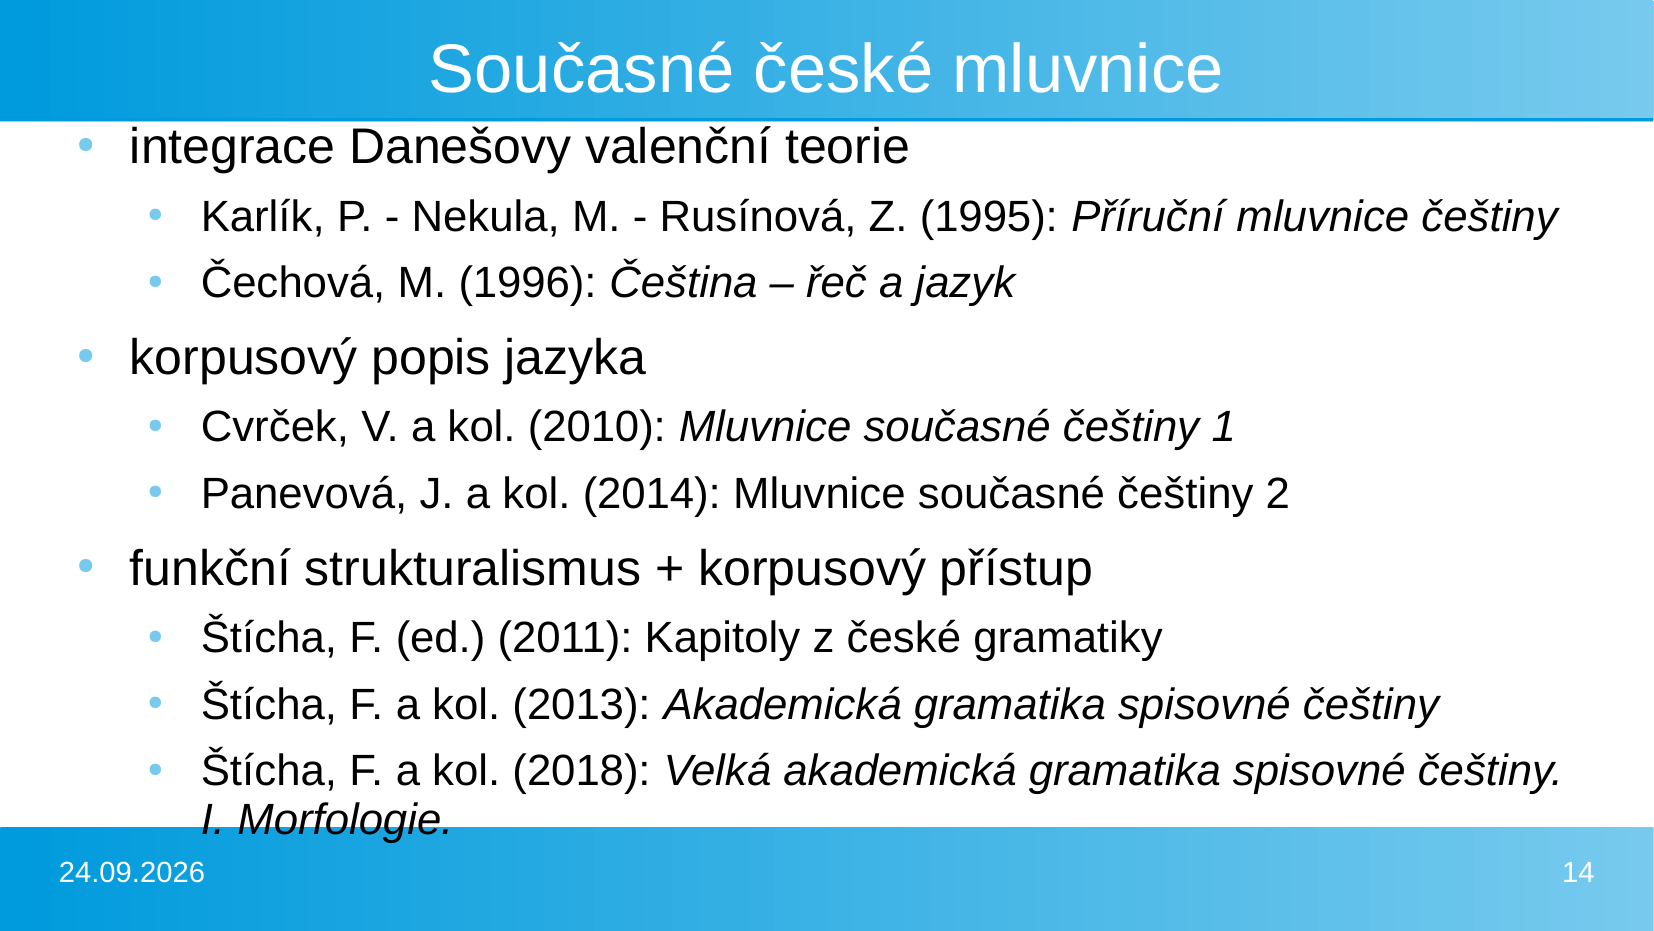

# Současné české mluvnice
integrace Danešovy valenční teorie
Karlík, P. - Nekula, M. - Rusínová, Z. (1995): Příruční mluvnice češtiny
Čechová, M. (1996): Čeština – řeč a jazyk
korpusový popis jazyka
Cvrček, V. a kol. (2010): Mluvnice současné češtiny 1
Panevová, J. a kol. (2014): Mluvnice současné češtiny 2
funkční strukturalismus + korpusový přístup
Štícha, F. (ed.) (2011): Kapitoly z české gramatiky
Štícha, F. a kol. (2013): Akademická gramatika spisovné češtiny
Štícha, F. a kol. (2018): Velká akademická gramatika spisovné češtiny. I. Morfologie.
14